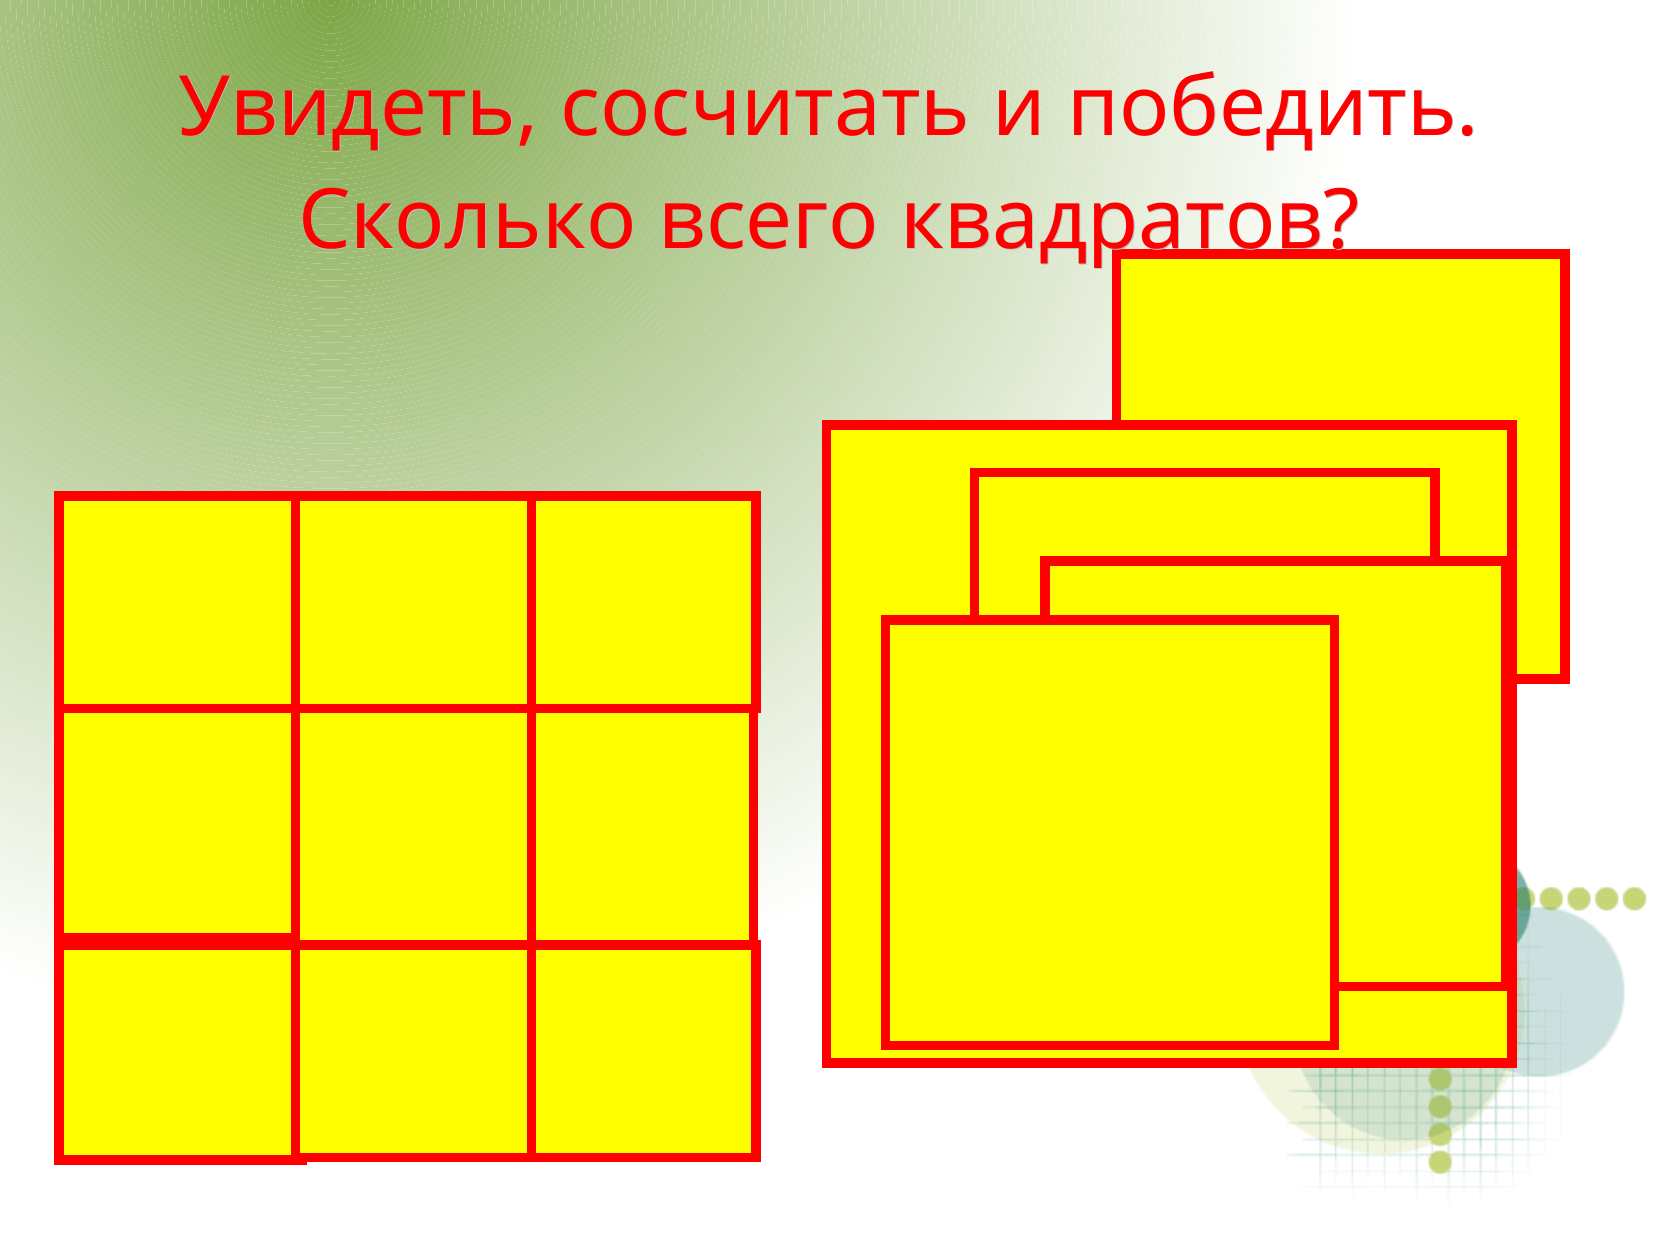

# Увидеть, сосчитать и победить. Сколько всего квадратов?
14.
Ответ: ? .